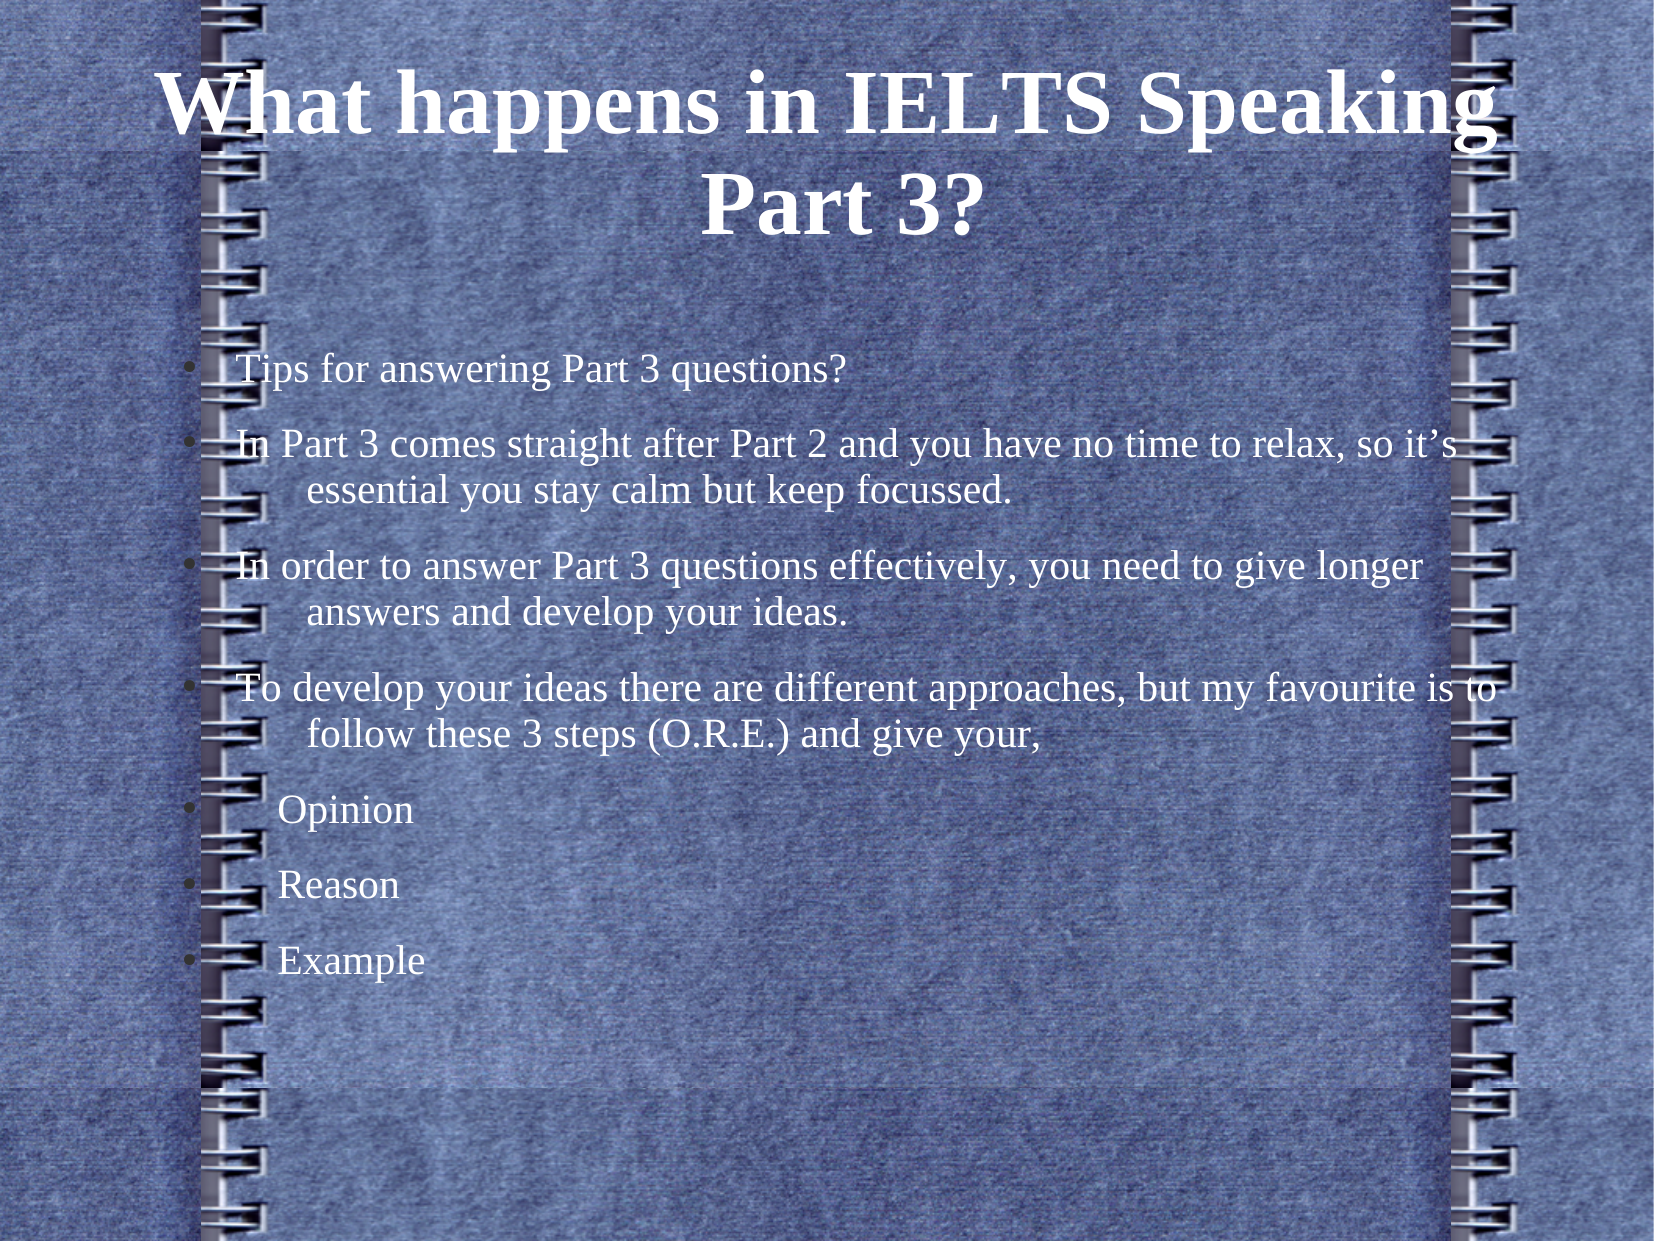

# What happens in IELTS Speaking Part 3?
Tips for answering Part 3 questions?
In Part 3 comes straight after Part 2 and you have no time to relax, so it’s essential you stay calm but keep focussed.
In order to answer Part 3 questions effectively, you need to give longer answers and develop your ideas.
To develop your ideas there are different approaches, but my favourite is to follow these 3 steps (O.R.E.) and give your,
 Opinion
 Reason
 Example